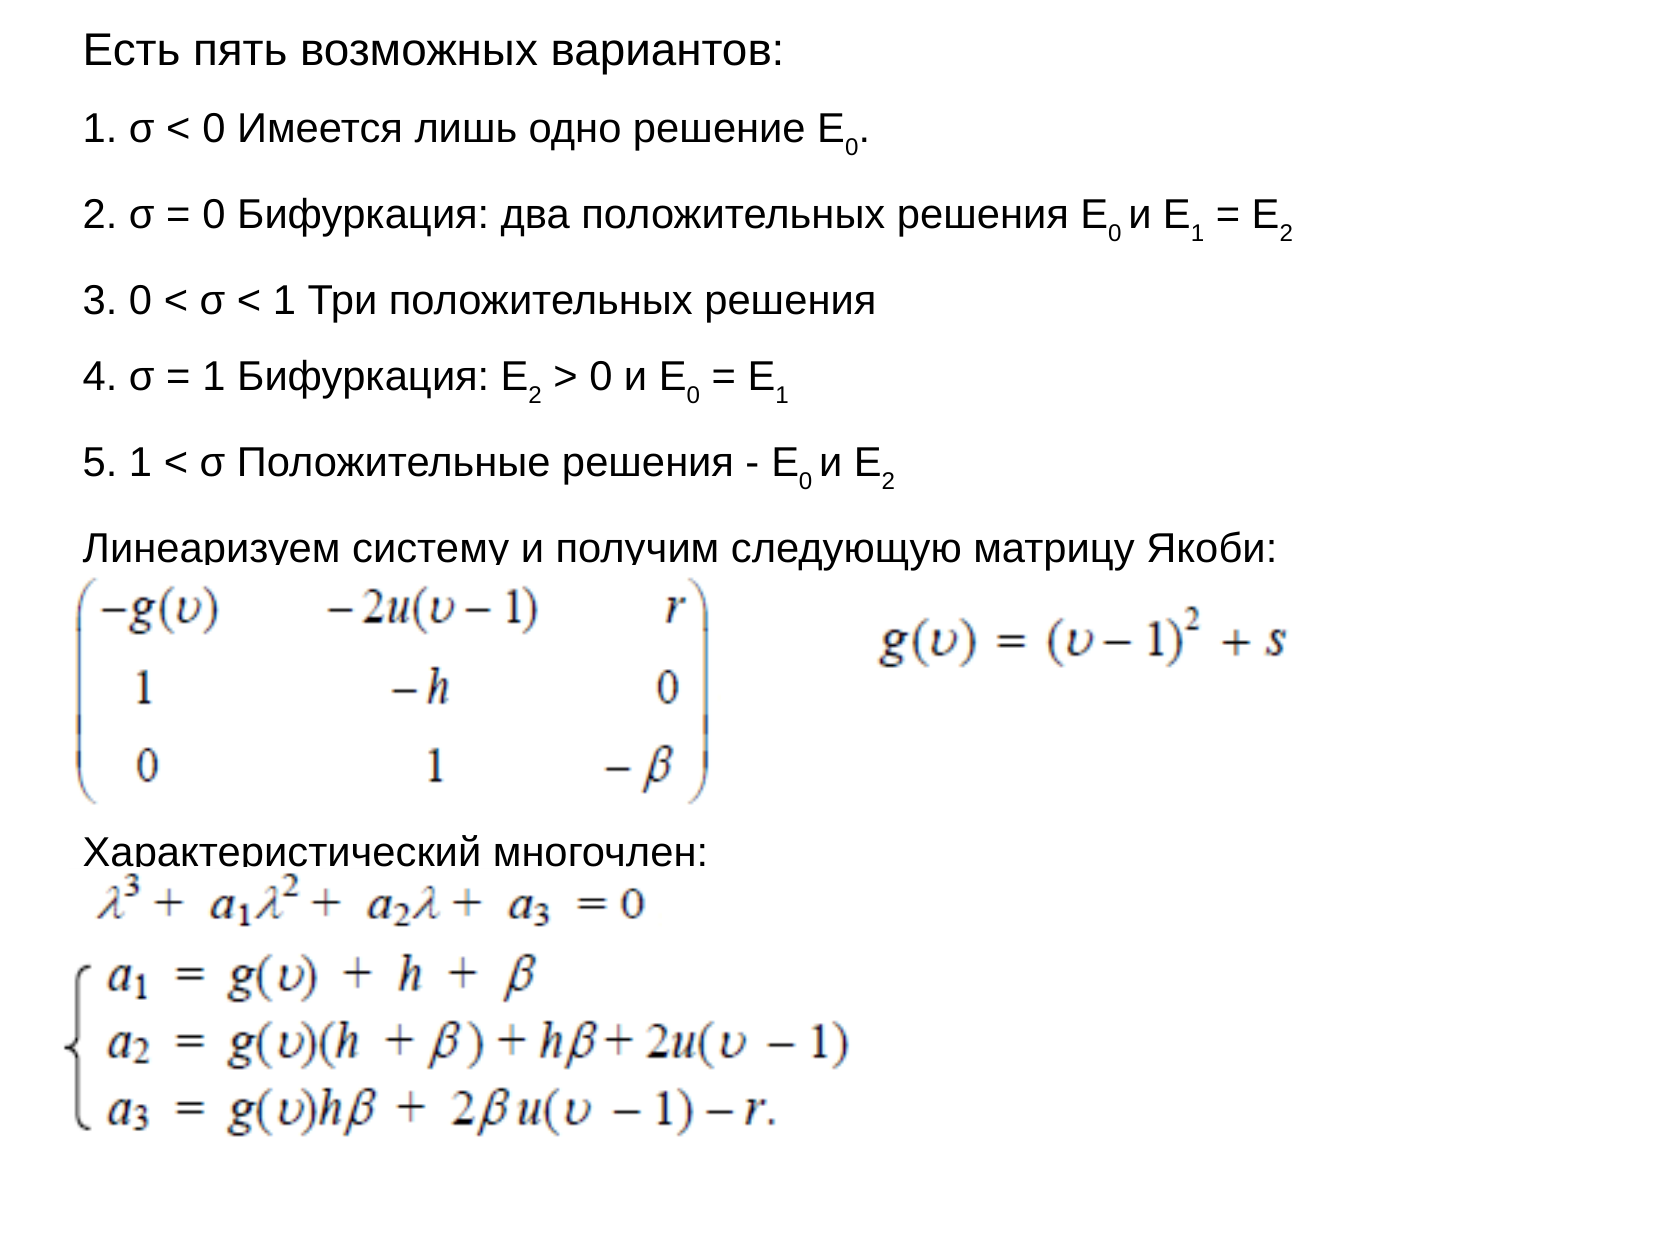

#
Есть пять возможных вариантов:
1. σ < 0 Имеется лишь одно решение E0.
2. σ = 0 Бифуркация: два положительных решения E0 и E1 = E2
3. 0 < σ < 1 Три положительных решения
4. σ = 1 Бифуркация: E2 > 0 и E0 = E1
5. 1 < σ Положительные решения - E0 и E2
Линеаризуем систему и получим следующую матрицу Якоби:
Характеристический многочлен: